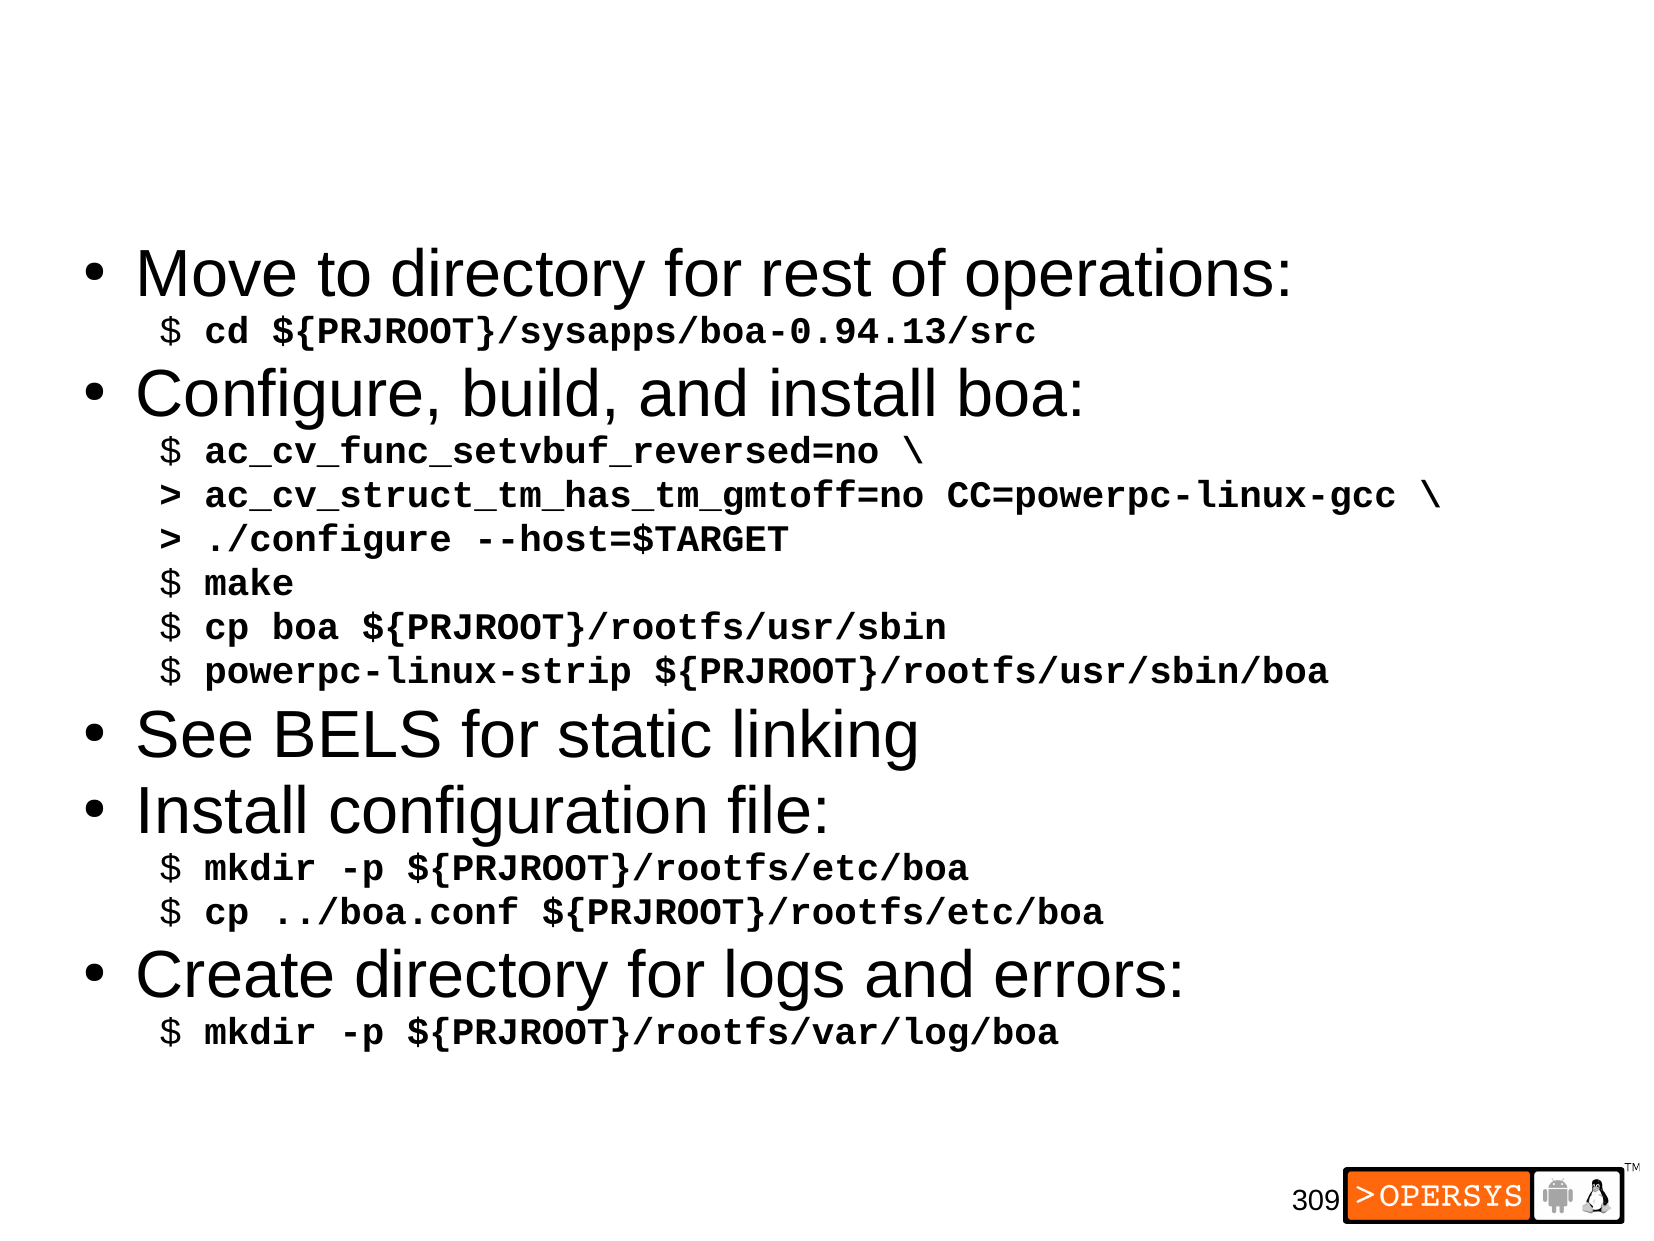

# Move to directory for rest of operations:
$ cd ${PRJROOT}/sysapps/boa-0.94.13/src
Configure, build, and install boa:
$ ac_cv_func_setvbuf_reversed=no \
> ac_cv_struct_tm_has_tm_gmtoff=no CC=powerpc-linux-gcc \
> ./configure --host=$TARGET
$ make
$ cp boa ${PRJROOT}/rootfs/usr/sbin
$ powerpc-linux-strip ${PRJROOT}/rootfs/usr/sbin/boa
See BELS for static linking
Install configuration file:
$ mkdir -p ${PRJROOT}/rootfs/etc/boa
$ cp ../boa.conf ${PRJROOT}/rootfs/etc/boa
Create directory for logs and errors:
$ mkdir -p ${PRJROOT}/rootfs/var/log/boa